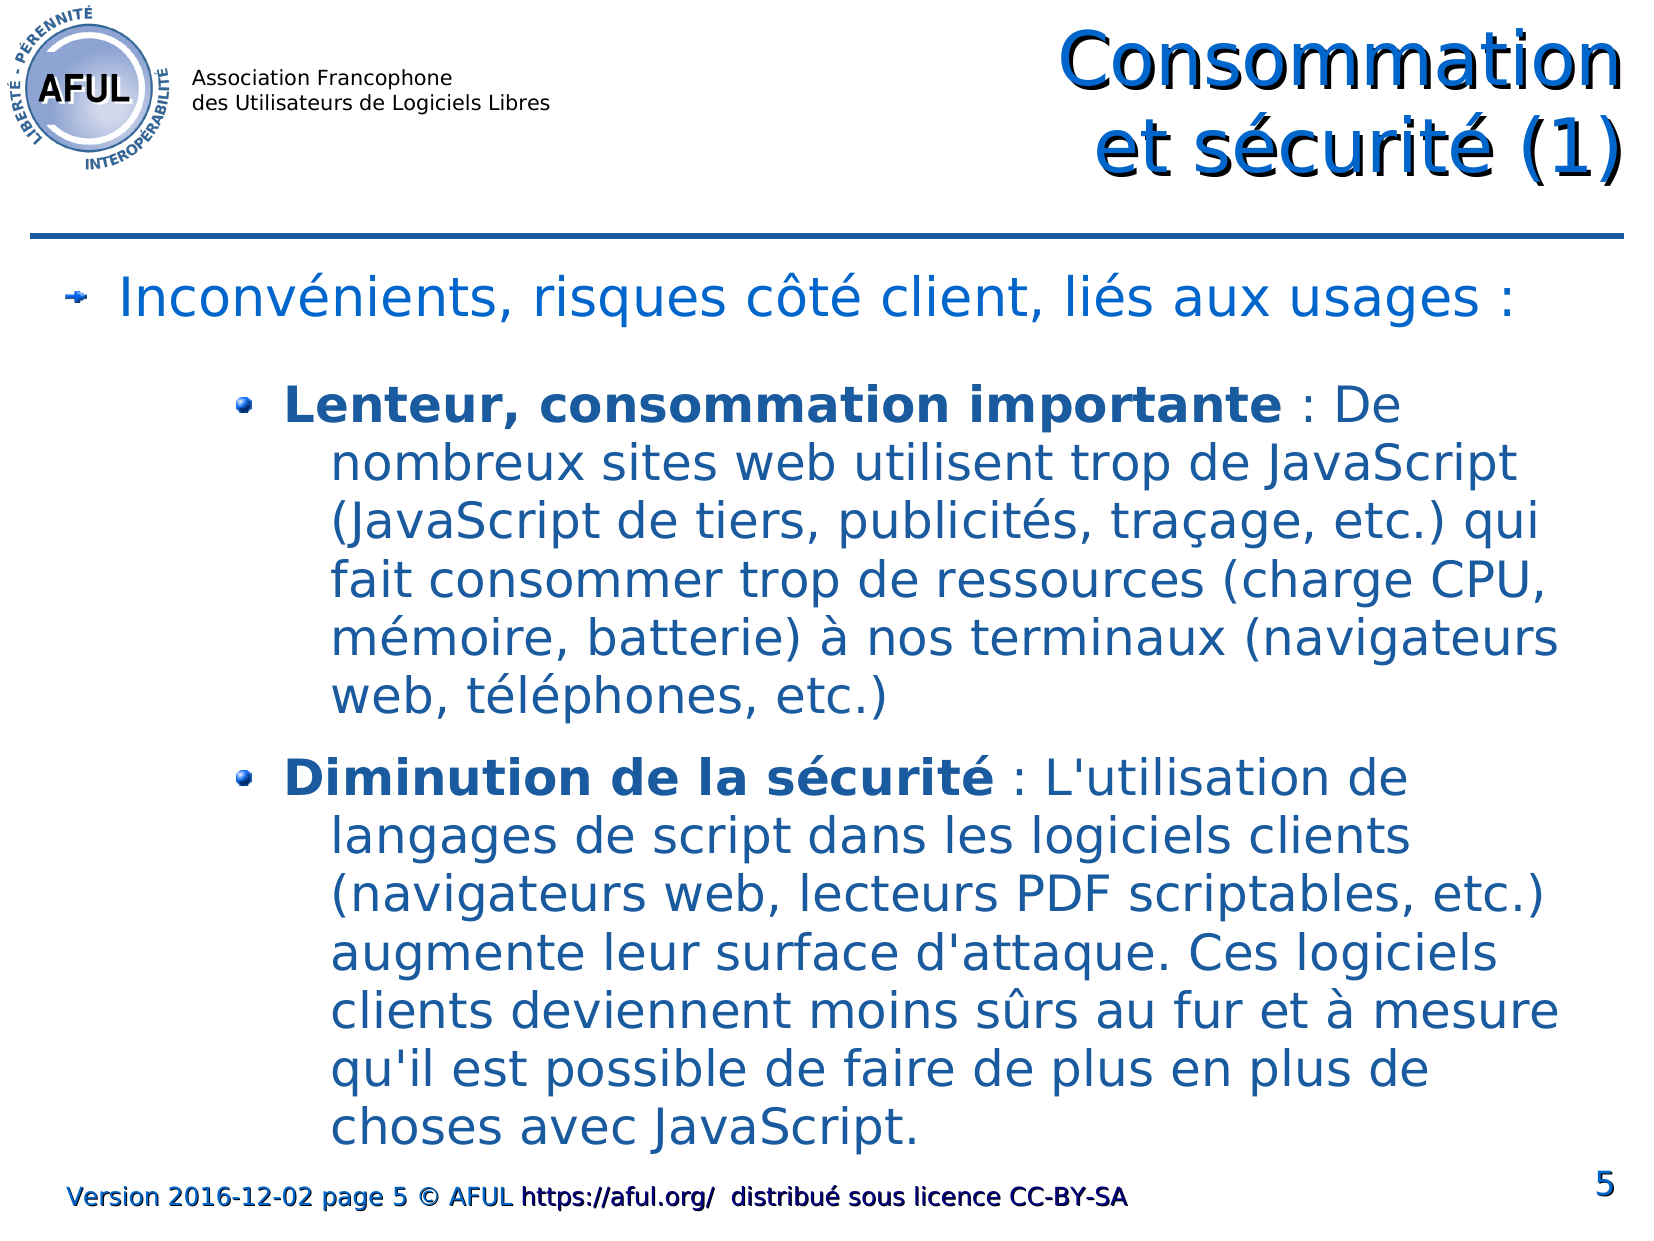

# Consommation et sécurité (1)
Inconvénients, risques côté client, liés aux usages :
Lenteur, consommation importante : De nombreux sites web utilisent trop de JavaScript (JavaScript de tiers, publicités, traçage, etc.) qui fait consommer trop de ressources (charge CPU, mémoire, batterie) à nos terminaux (navigateurs web, téléphones, etc.)
Diminution de la sécurité : L'utilisation de langages de script dans les logiciels clients (navigateurs web, lecteurs PDF scriptables, etc.) augmente leur surface d'attaque. Ces logiciels clients deviennent moins sûrs au fur et à mesure qu'il est possible de faire de plus en plus de choses avec JavaScript.